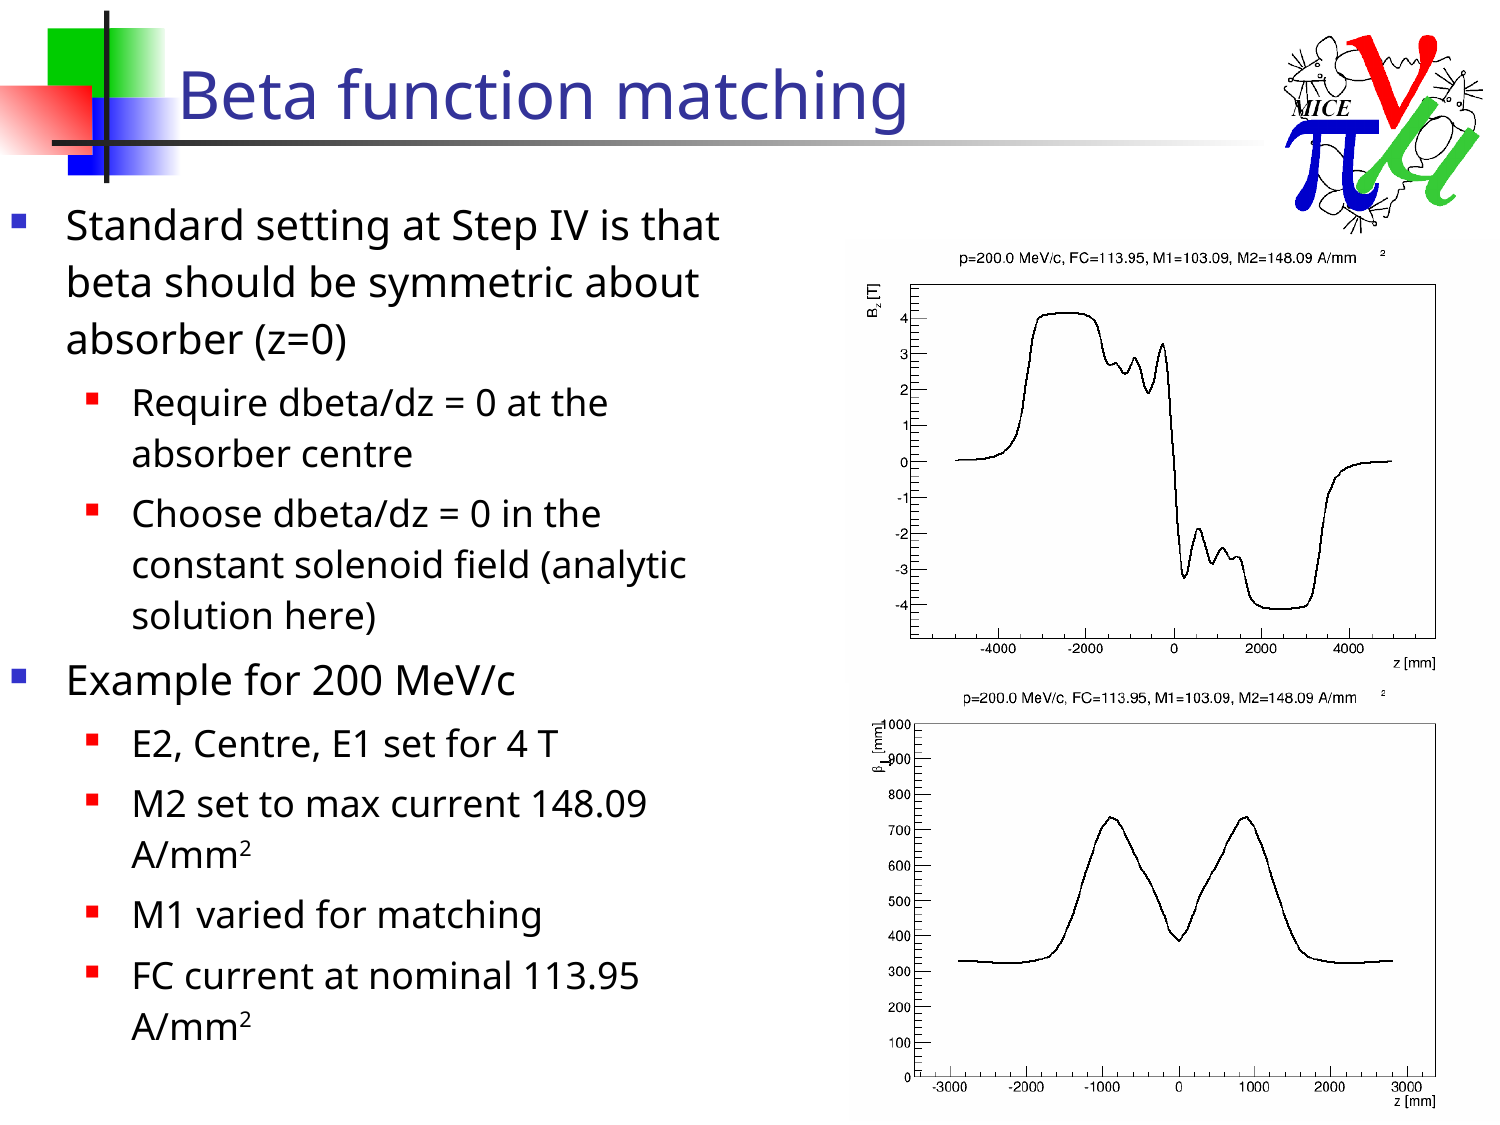

# Beta function matching
Standard setting at Step IV is that beta should be symmetric about absorber (z=0)
Require dbeta/dz = 0 at the absorber centre
Choose dbeta/dz = 0 in the constant solenoid field (analytic solution here)
Example for 200 MeV/c
E2, Centre, E1 set for 4 T
M2 set to max current 148.09 A/mm2
M1 varied for matching
FC current at nominal 113.95 A/mm2